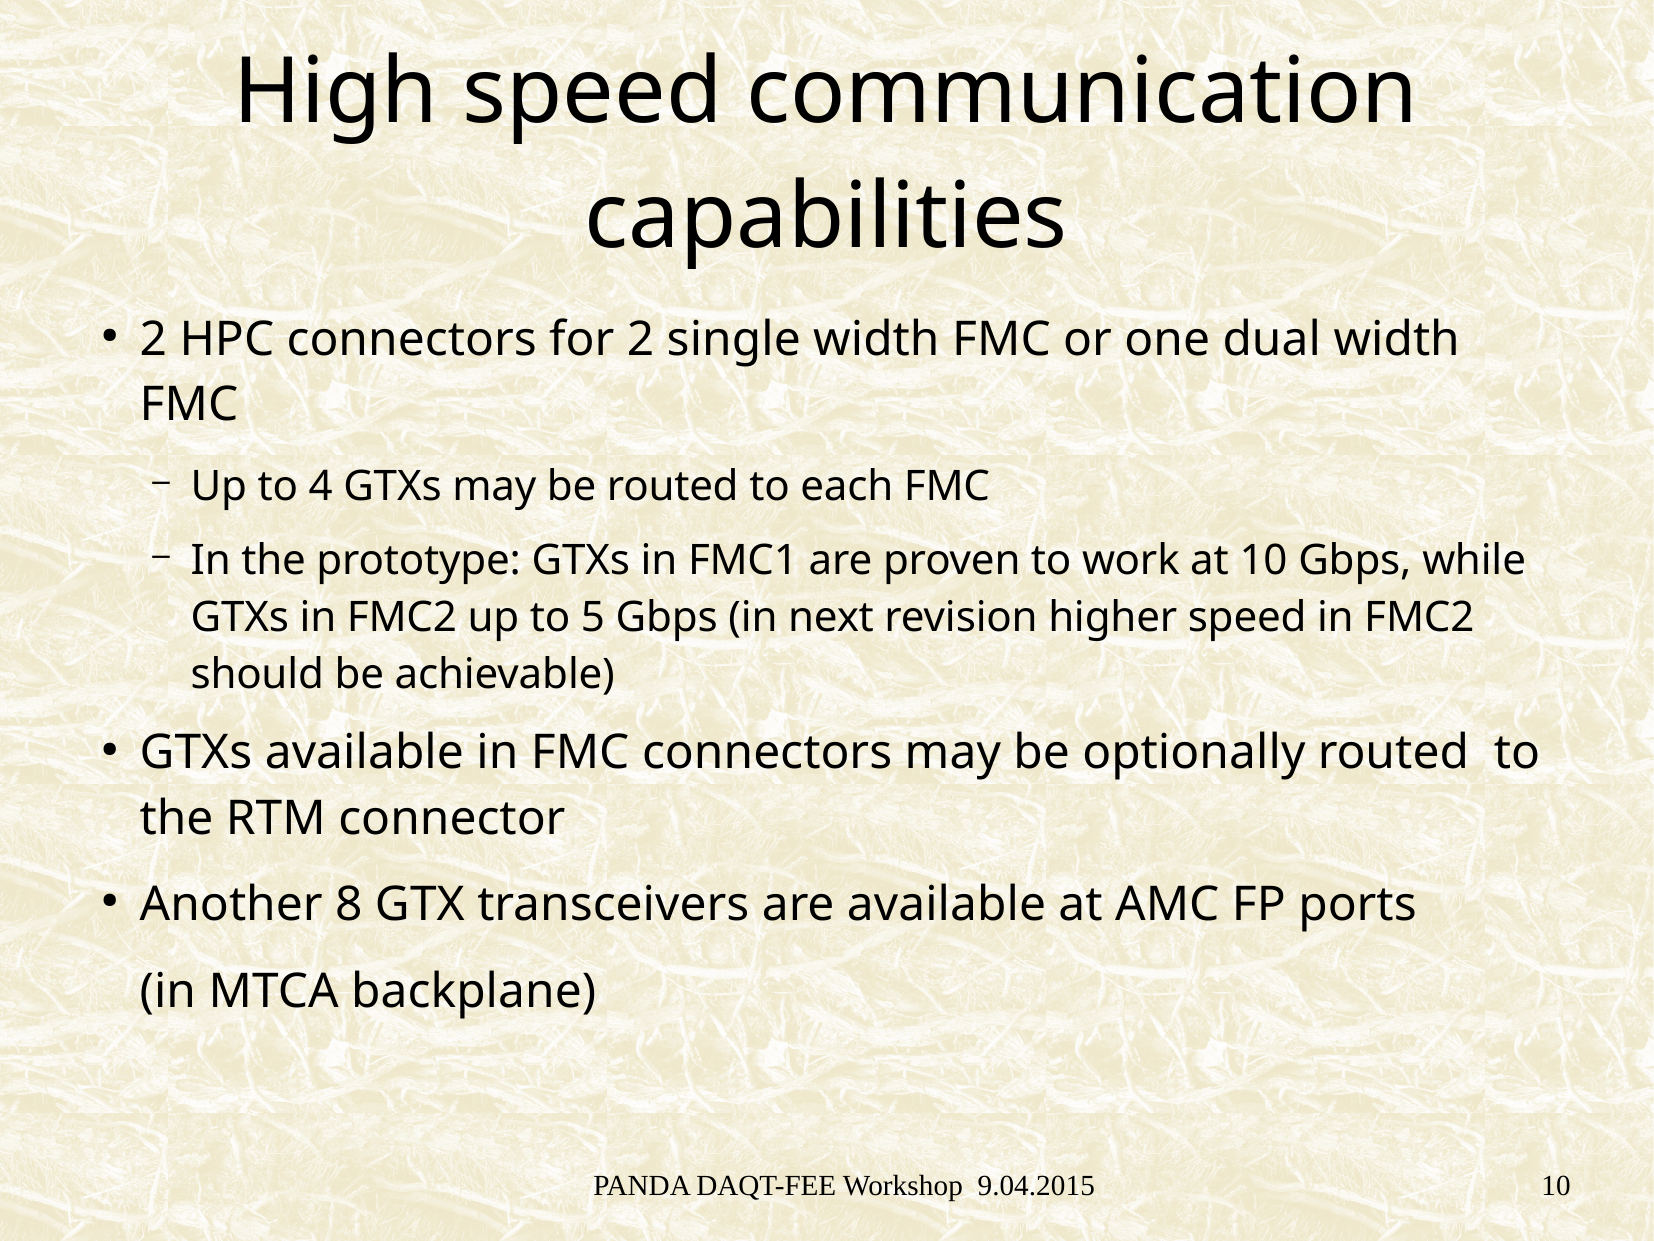

# High speed communication capabilities
2 HPC connectors for 2 single width FMC or one dual width FMC
Up to 4 GTXs may be routed to each FMC
In the prototype: GTXs in FMC1 are proven to work at 10 Gbps, while GTXs in FMC2 up to 5 Gbps (in next revision higher speed in FMC2 should be achievable)
GTXs available in FMC connectors may be optionally routed to the RTM connector
Another 8 GTX transceivers are available at AMC FP ports
(in MTCA backplane)
PANDA DAQT-FEE Workshop 9.04.2015
10